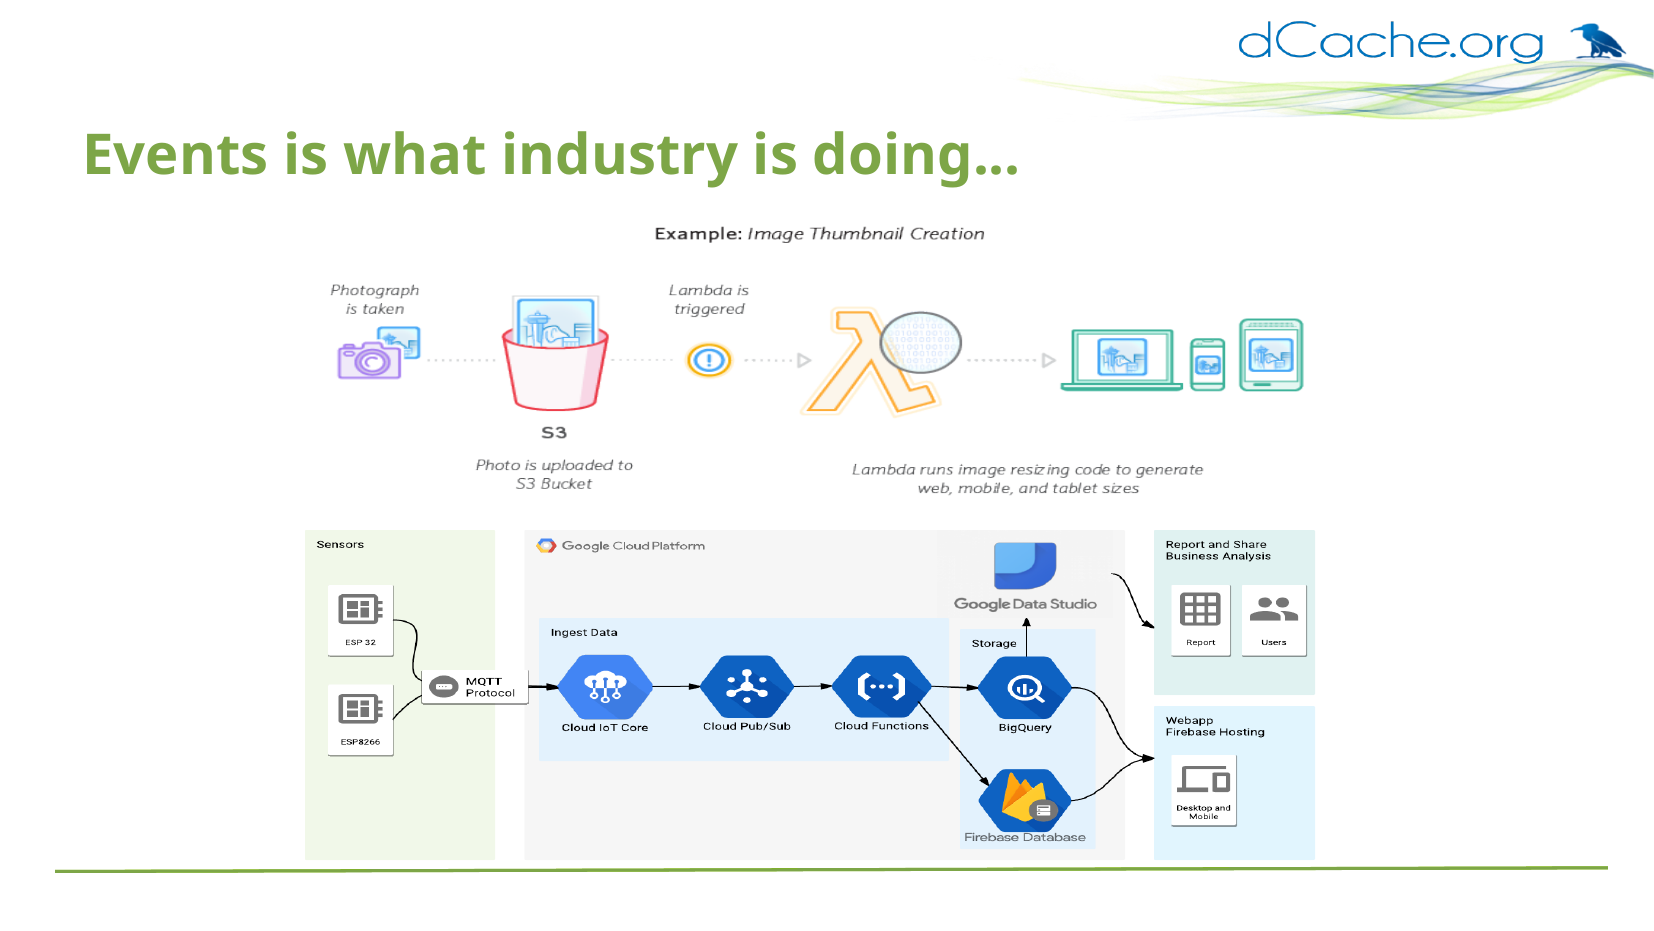

# Events is what industry is doing...